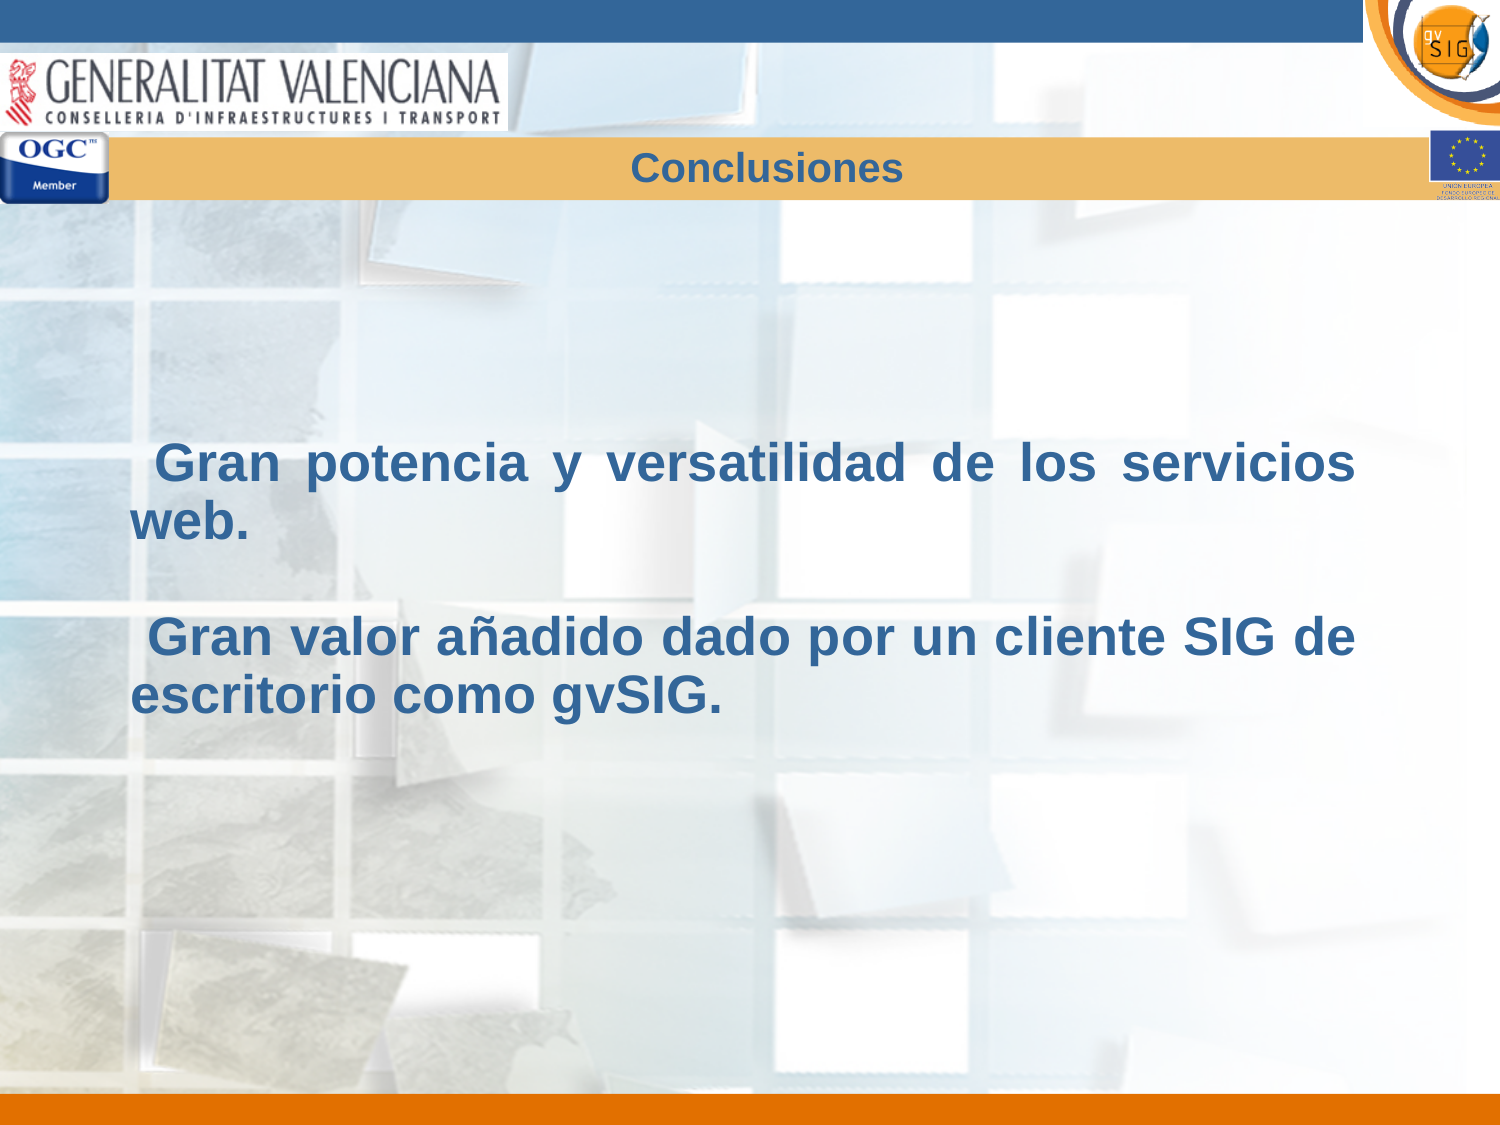

Conclusiones
 Gran potencia y versatilidad de los servicios web.
 Gran valor añadido dado por un cliente SIG de escritorio como gvSIG.